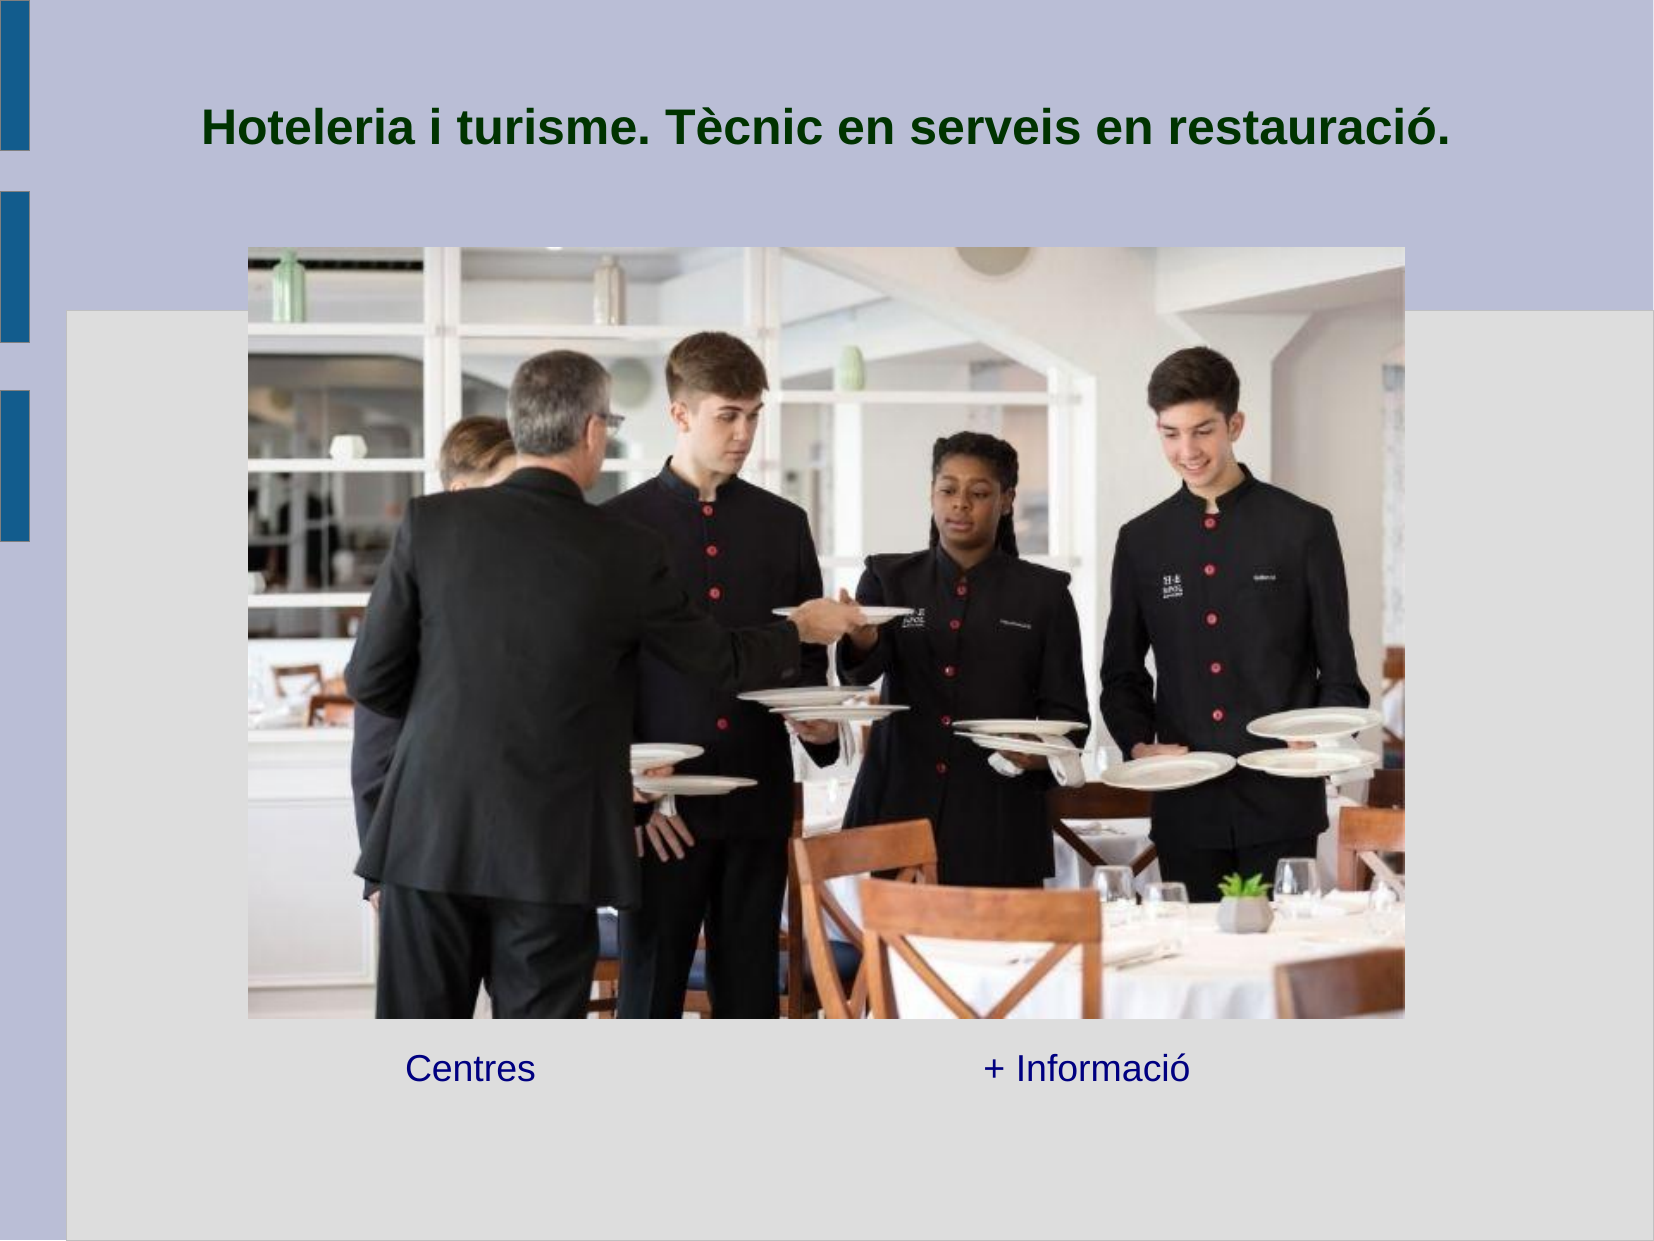

# Hoteleria i turisme. Tècnic en serveis en restauració.
Centres
+ Informació